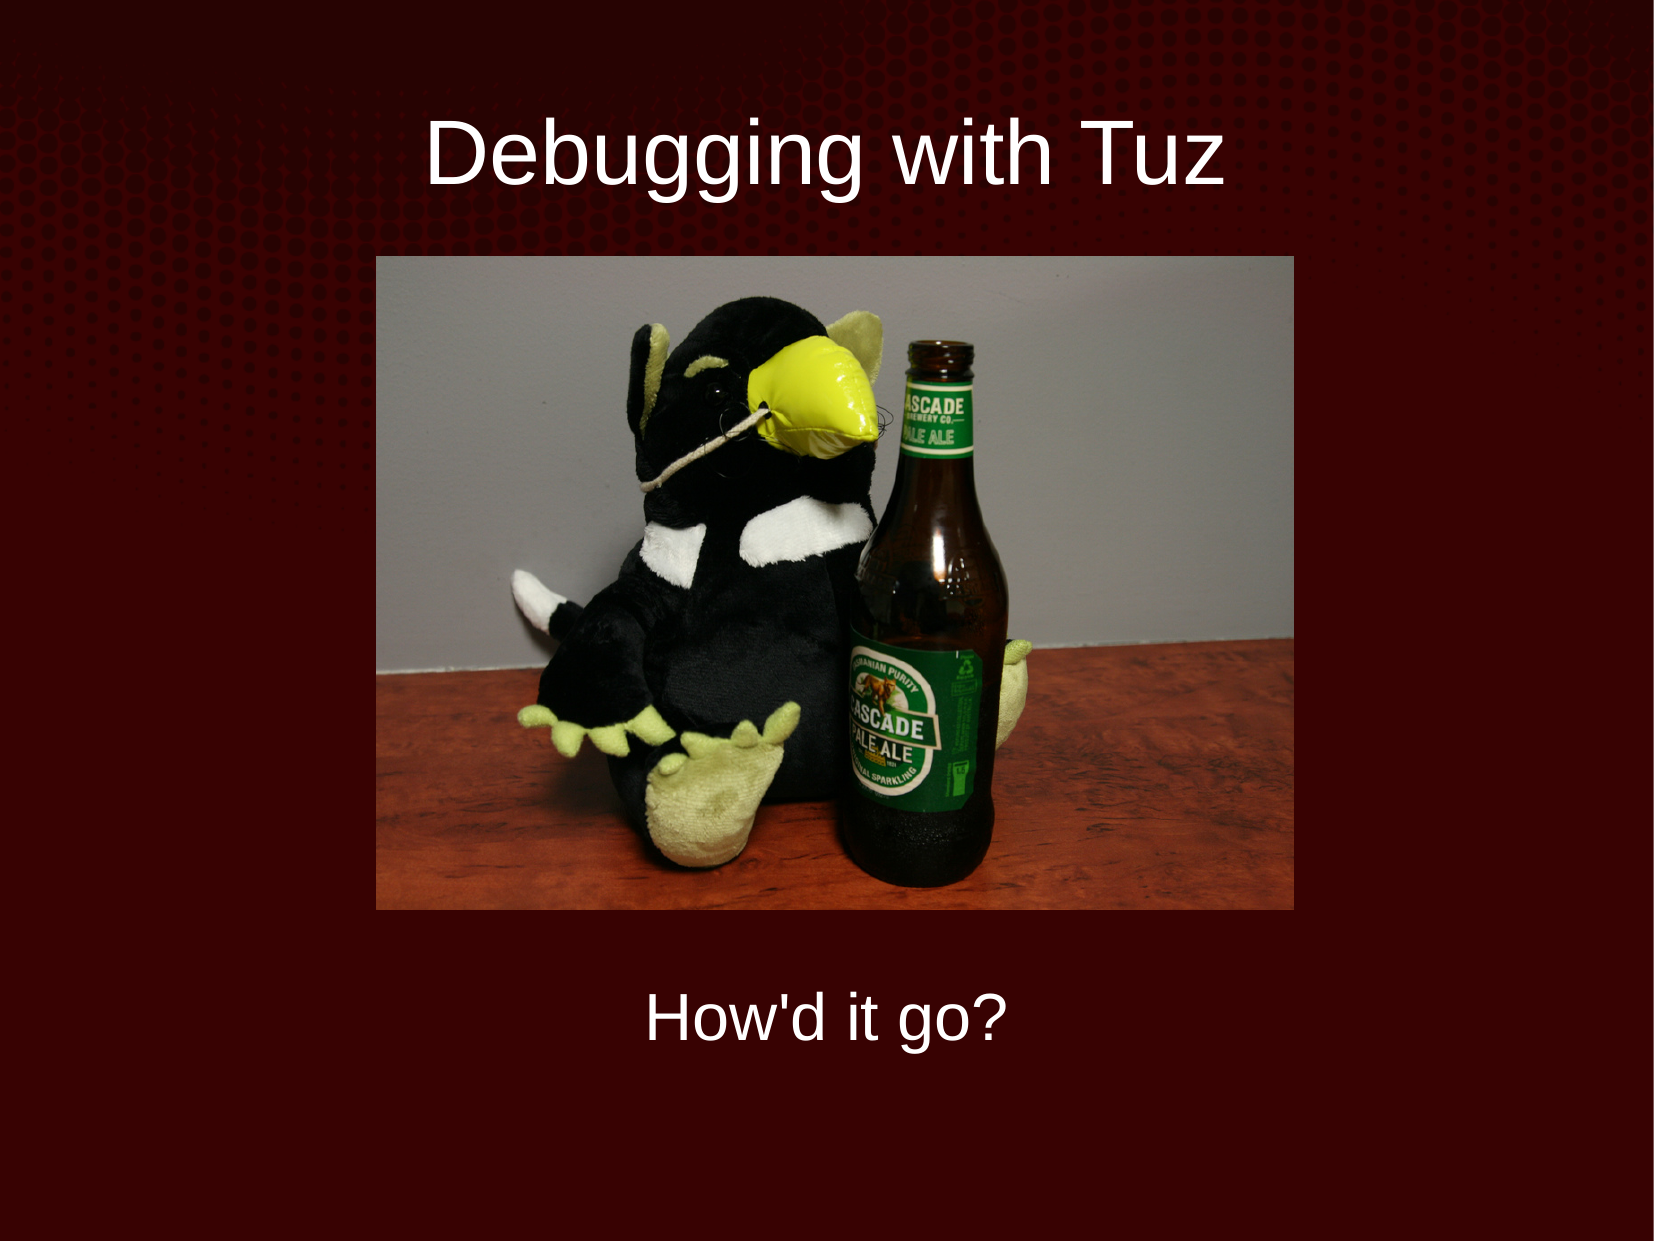

# Debugging with Tuz
How'd it go?